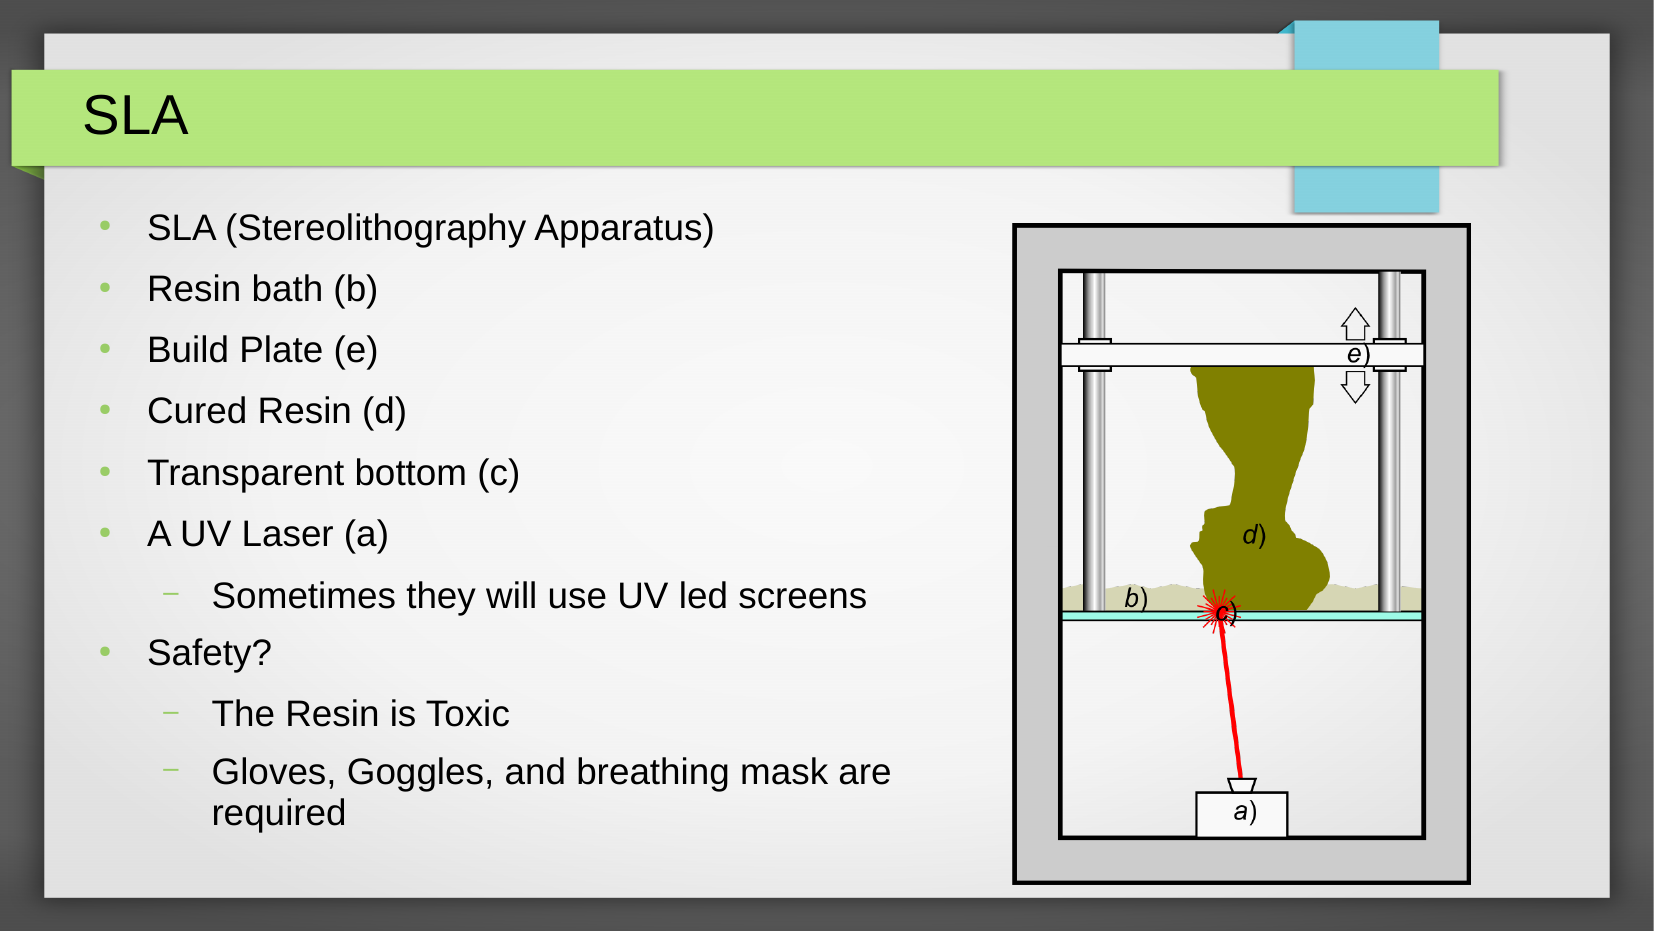

# SLA
SLA (Stereolithography Apparatus)
Resin bath (b)
Build Plate (e)
Cured Resin (d)
Transparent bottom (c)
A UV Laser (a)
Sometimes they will use UV led screens
Safety?
The Resin is Toxic
Gloves, Goggles, and breathing mask are required